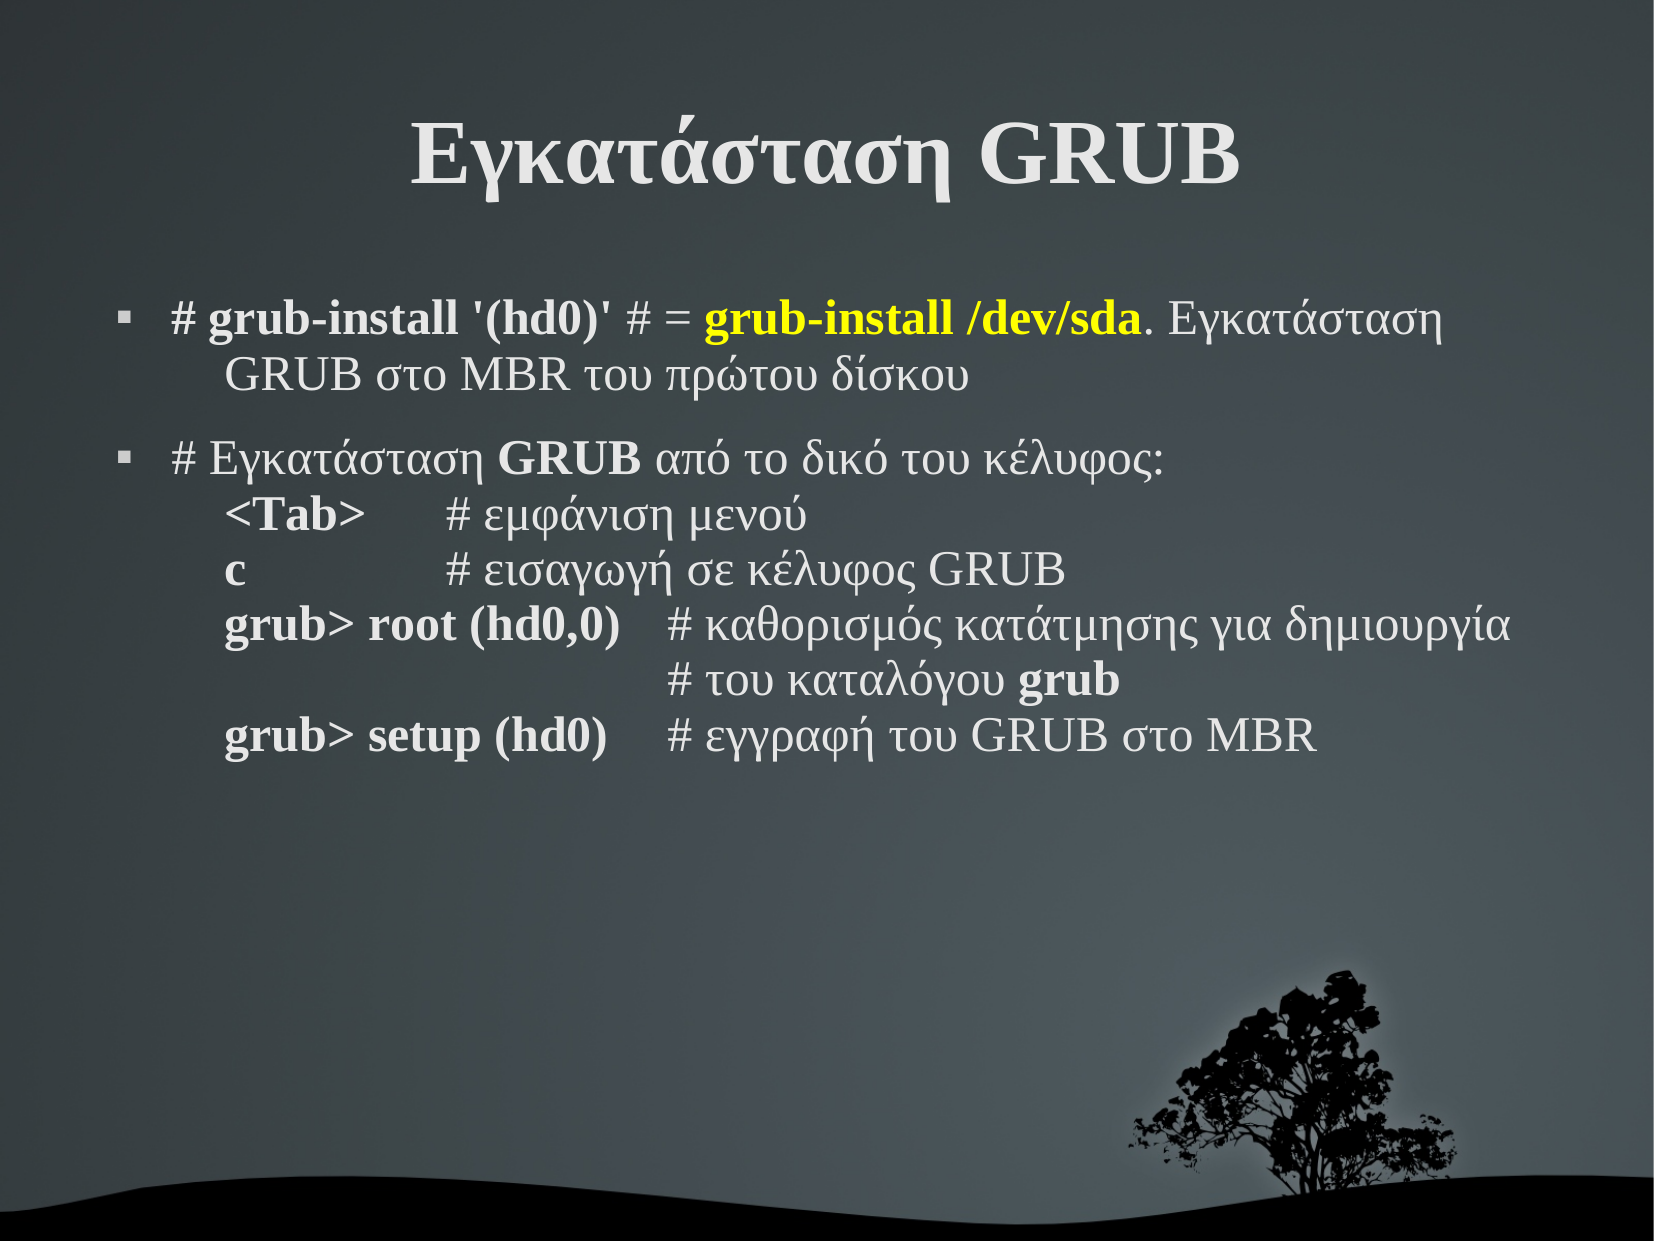

# Εγκατάσταση GRUB
# grub-install '(hd0)' # = grub-install /dev/sda. Εγκατάσταση GRUB στο MBR του πρώτου δίσκου
# Εγκατάσταση GRUB από το δικό του κέλυφος: <Tab> 	# εμφάνιση μενού c 			# εισαγωγή σε κέλυφος GRUB grub> root (hd0,0)	# καθορισμός κατάτμησης για δημιουργία 							# του καταλόγου grub grub> setup (hd0)	# εγγραφή του GRUB στο MBR